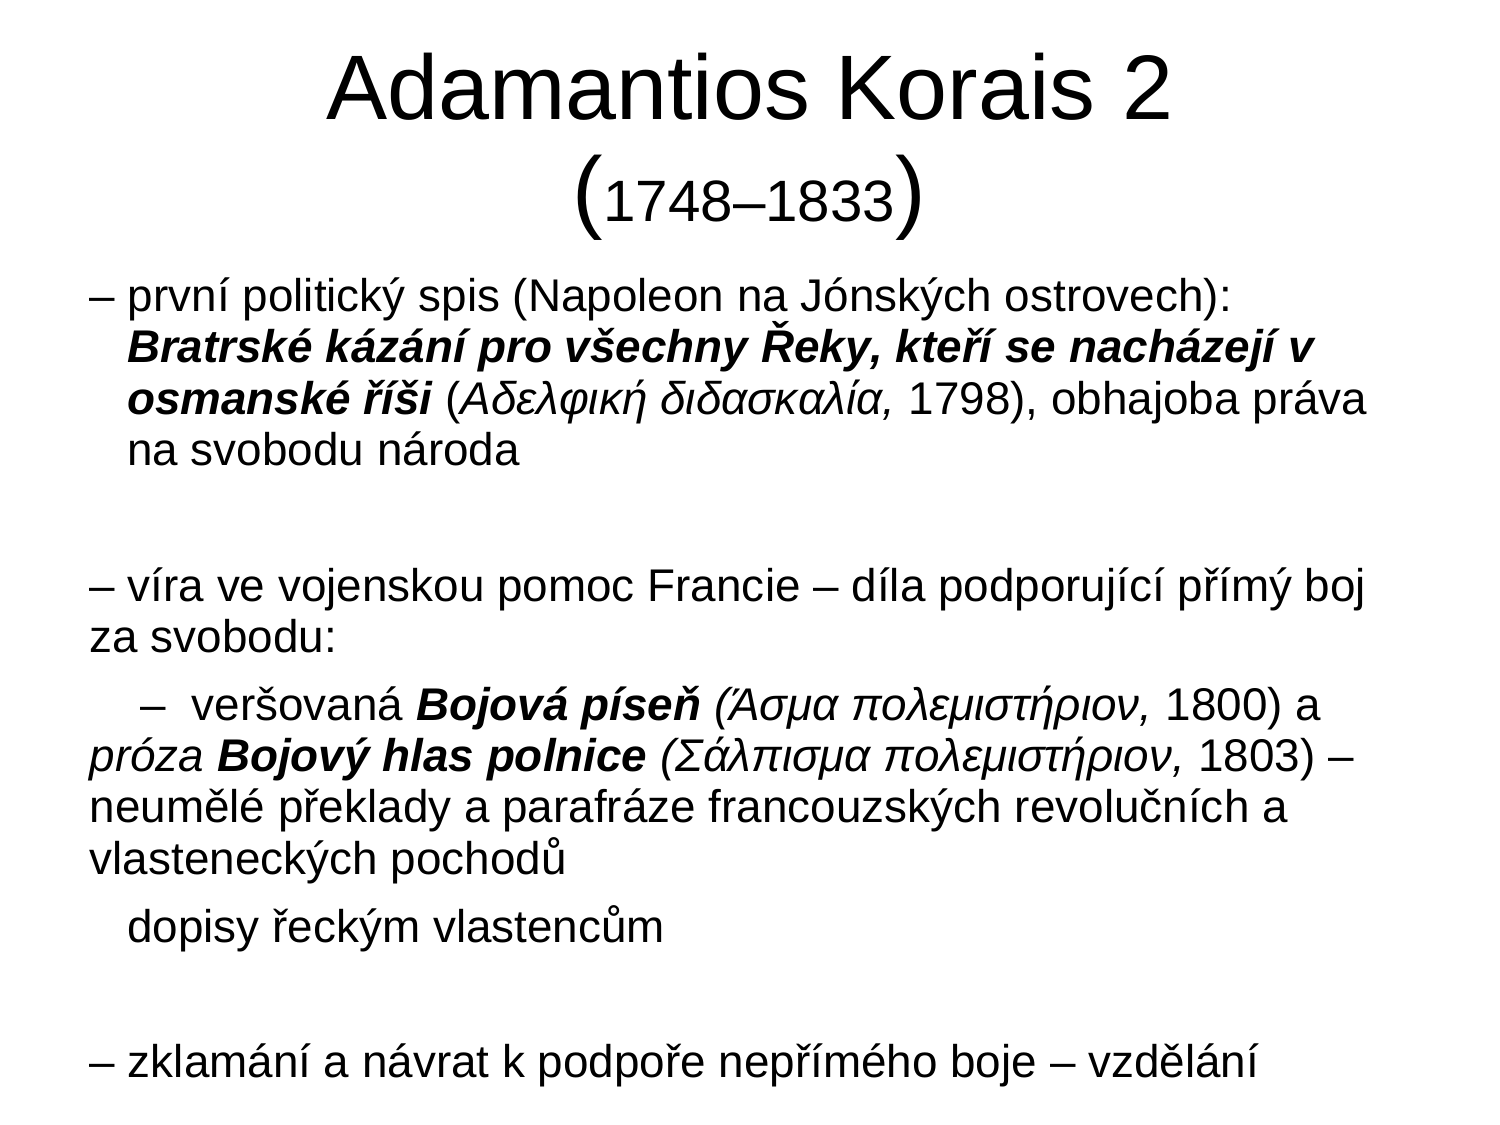

# Adamantios Korais 2 (1748–1833)
– první politický spis (Napoleon na Jónských ostrovech): Bratrské kázání pro všechny Řeky, kteří se nacházejí v osmanské říši (Αδελφική διδασκαλία, 1798), obhajoba práva na svobodu národa
– víra ve vojenskou pomoc Francie – díla podporující přímý boj za svobodu:
 – veršovaná Bojová píseň (Άσμα πολεμιστήριον, 1800) a próza Bojový hlas polnice (Σάλπισμα πολεμιστήριον, 1803) – neumělé překlady a parafráze francouzských revolučních a vlasteneckých pochodů
dopisy řeckým vlastencům
– zklamání a návrat k podpoře nepřímého boje – vzdělání